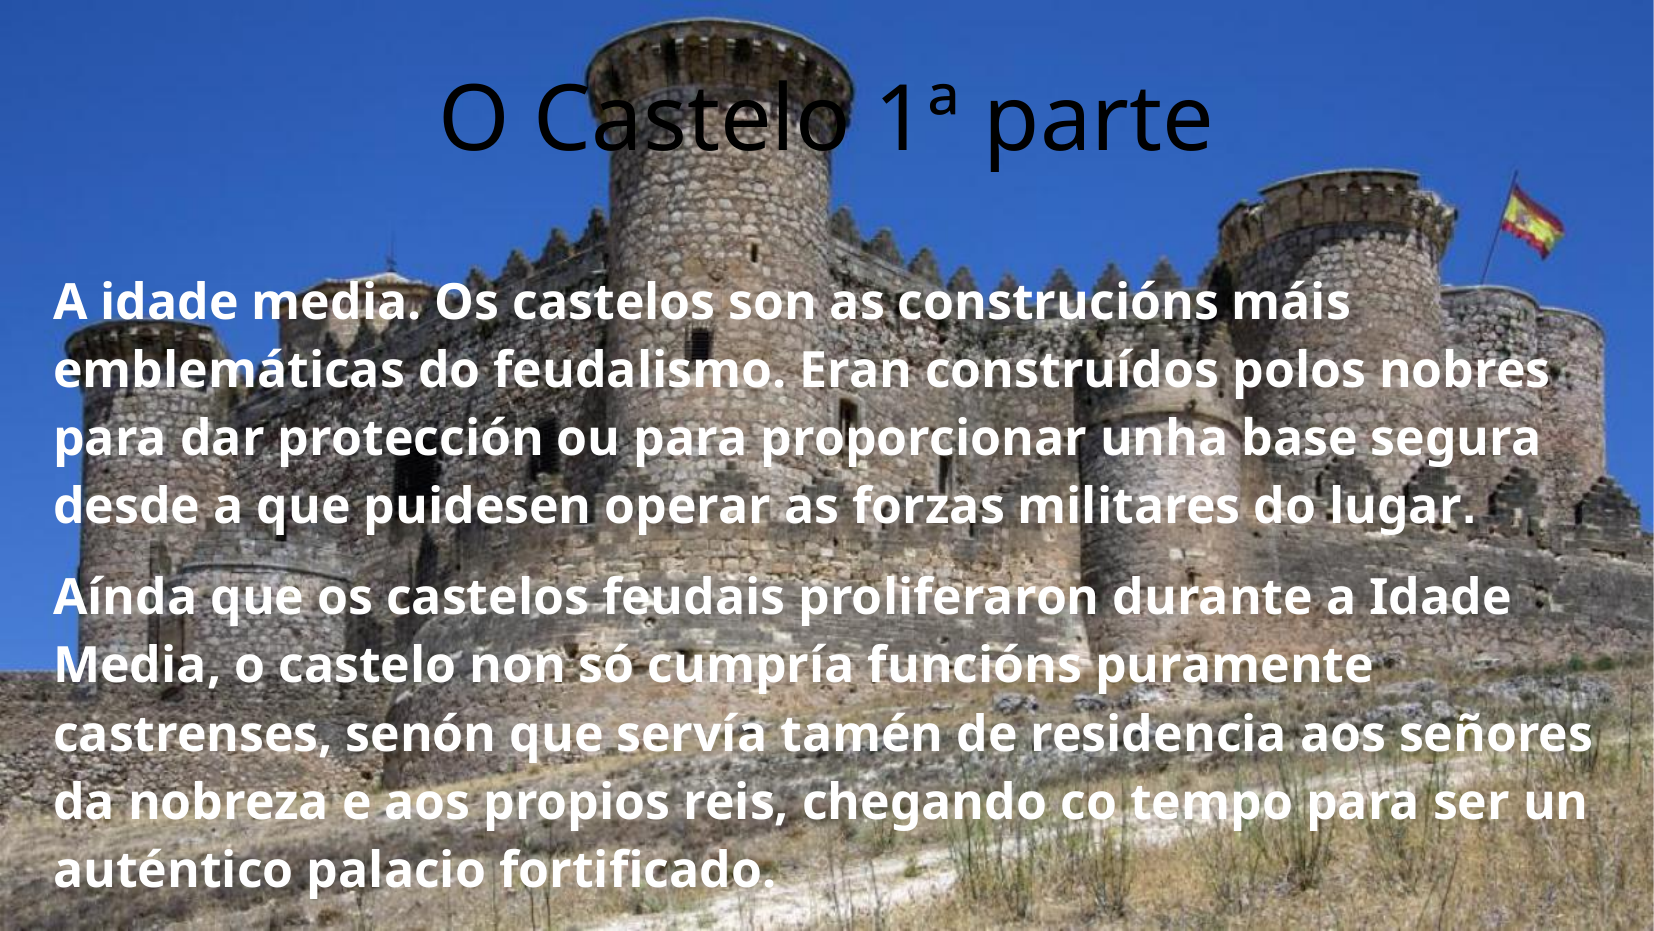

# O Castelo 1ª parte
A idade media. Os castelos son as construcións máis emblemáticas do feudalismo. Eran construídos polos nobres para dar protección ou para proporcionar unha base segura desde a que puidesen operar as forzas militares do lugar.
Aínda que os castelos feudais proliferaron durante a Idade Media, o castelo non só cumpría funcións puramente castrenses, senón que servía tamén de residencia aos señores da nobreza e aos propios reis, chegando co tempo para ser un auténtico palacio fortificado.